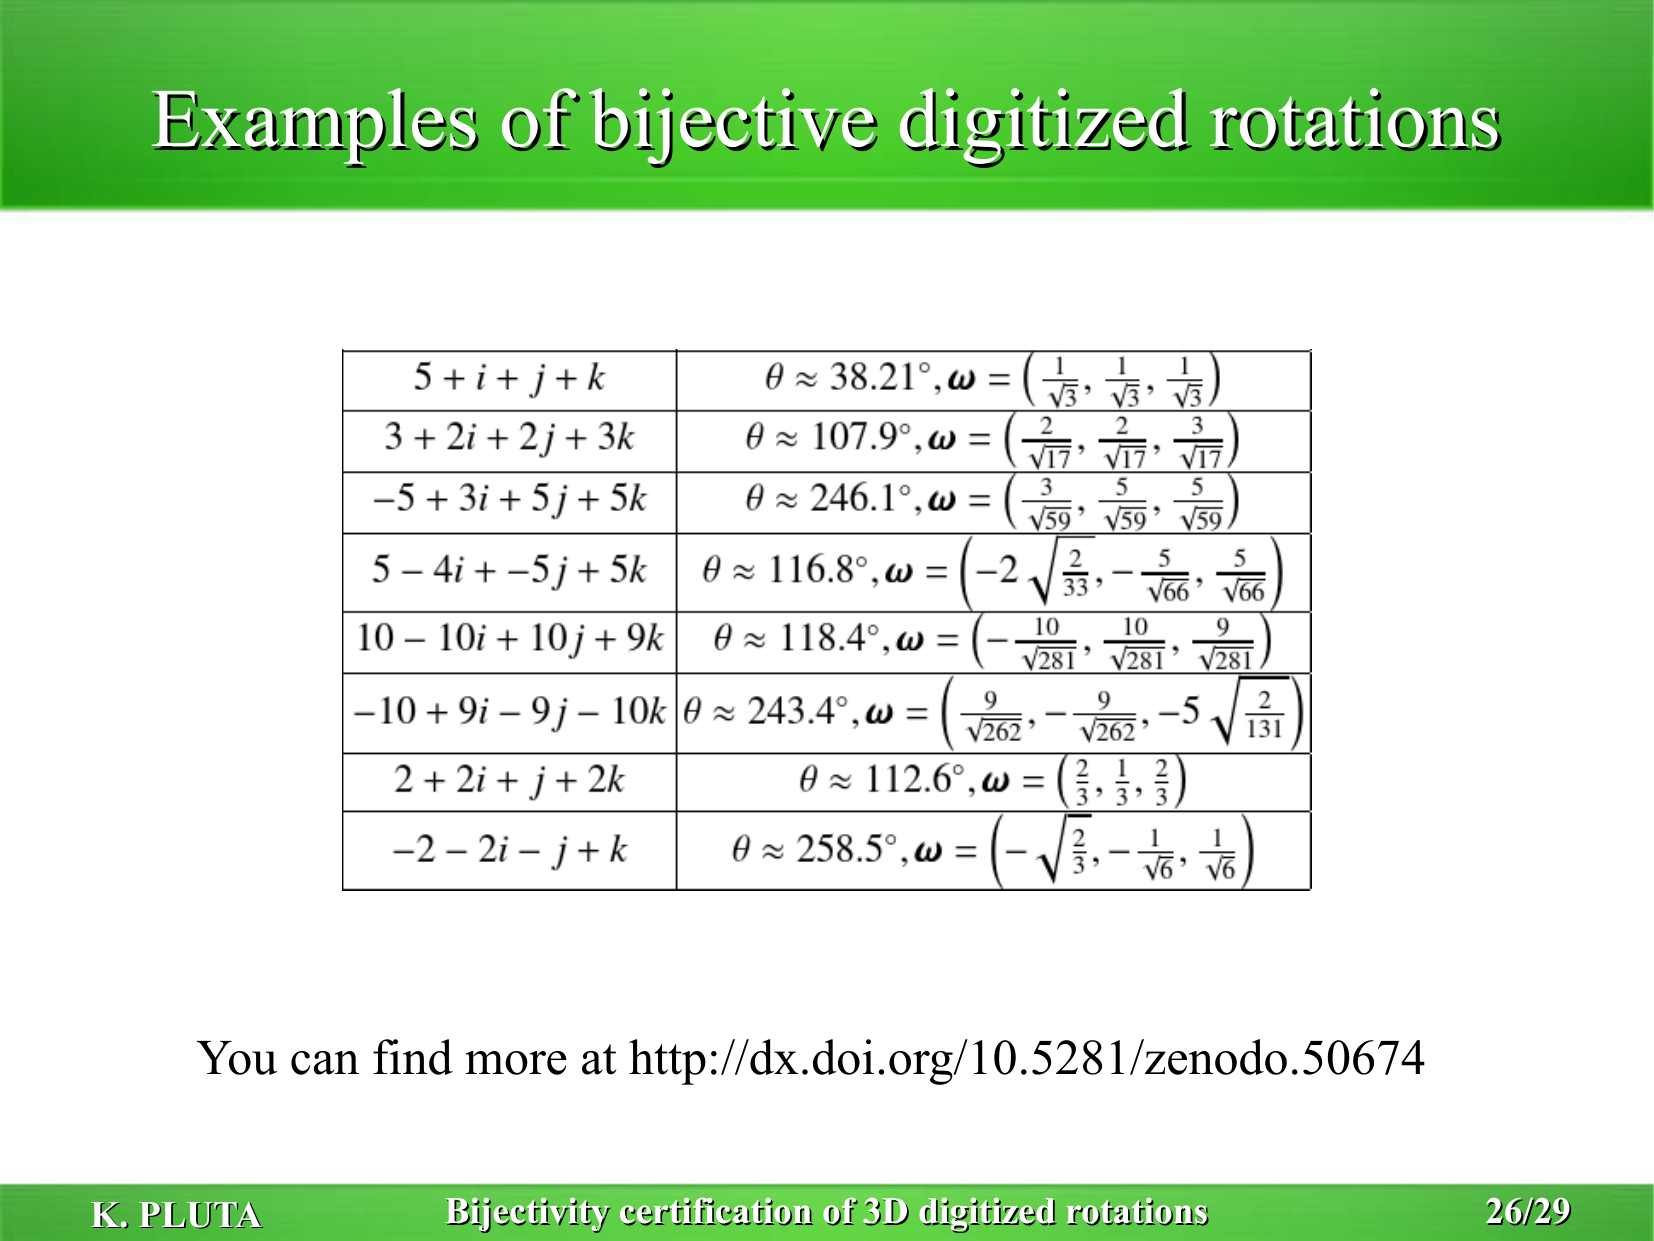

# Examples of bijective digitized rotations
You can find more at http://dx.doi.org/10.5281/zenodo.50674
Bijectivity certification of 3D digitized rotations
26